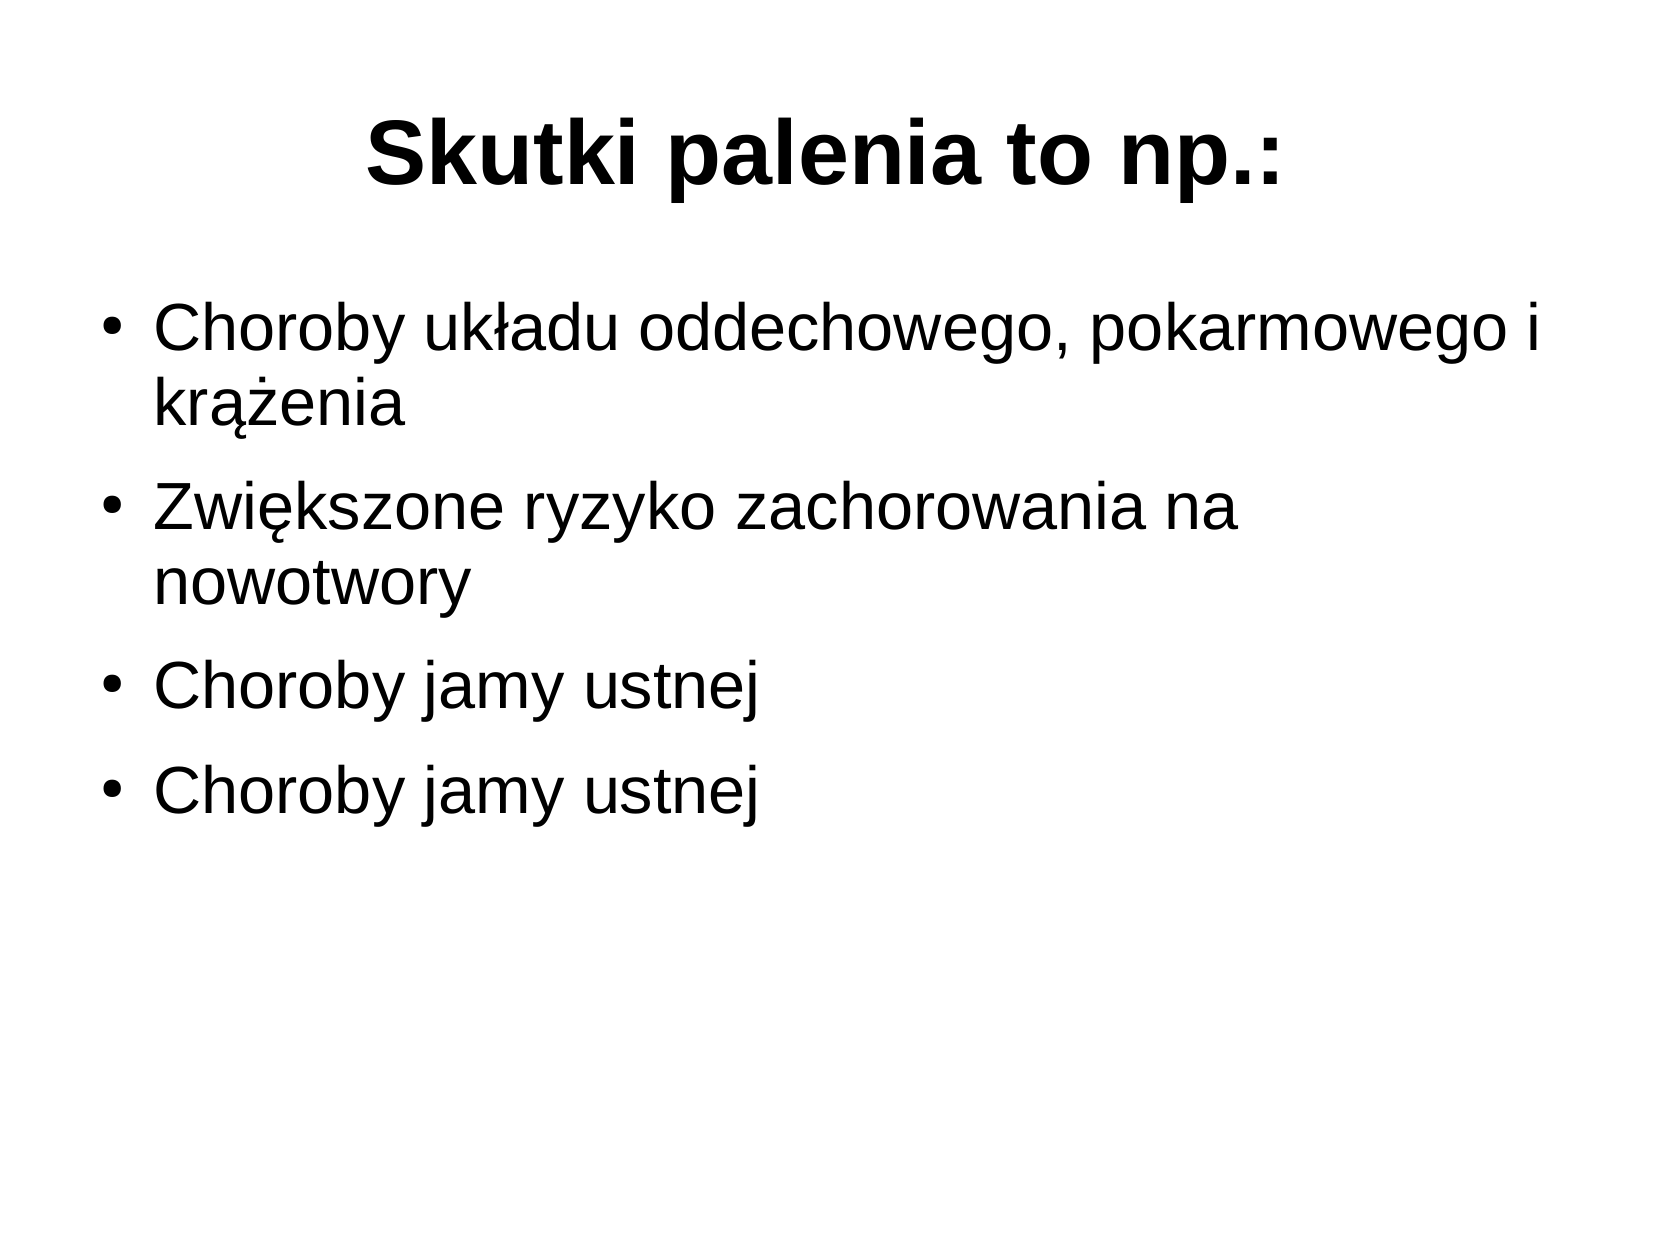

# Skutki palenia to np.:
Choroby układu oddechowego, pokarmowego i krążenia
Zwiększone ryzyko zachorowania na nowotwory
Choroby jamy ustnej
Choroby jamy ustnej